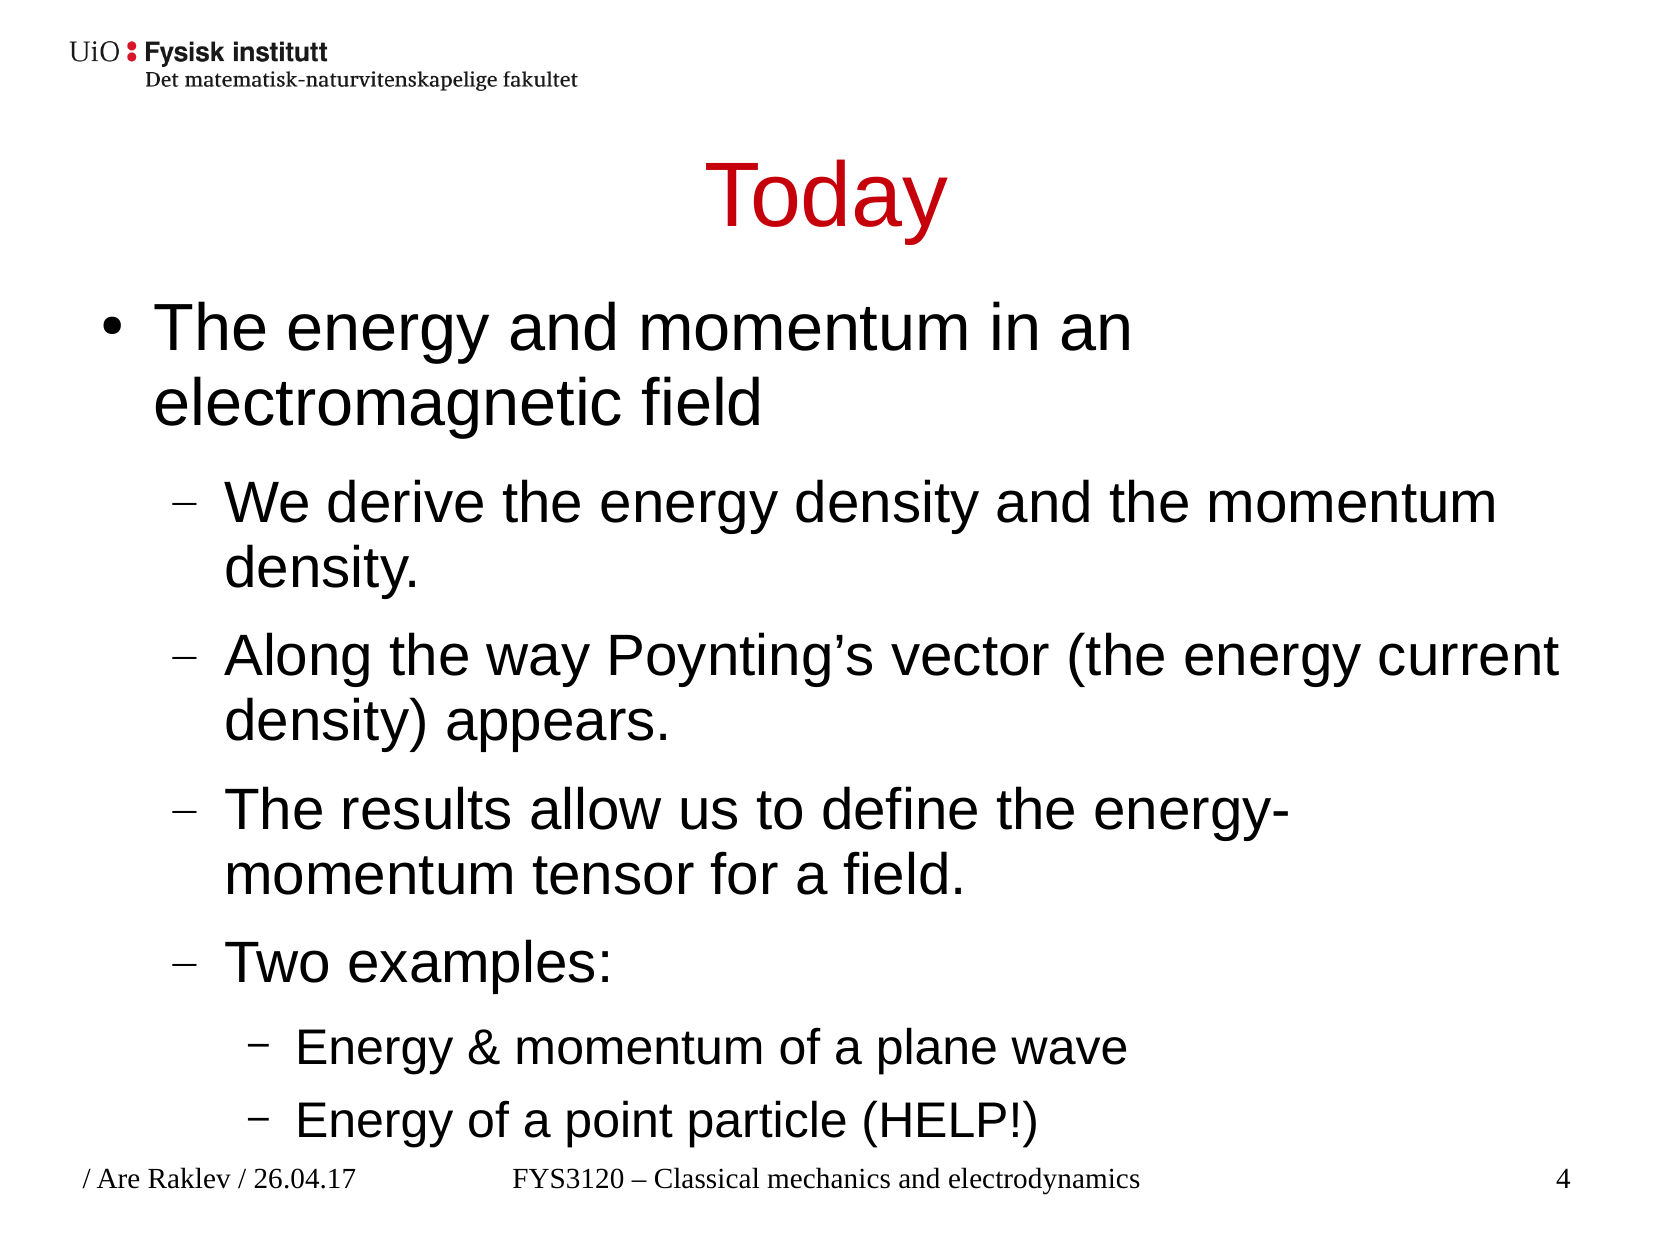

# Today
The energy and momentum in an electromagnetic field
We derive the energy density and the momentum density.
Along the way Poynting’s vector (the energy current density) appears.
The results allow us to define the energy-momentum tensor for a field.
Two examples:
Energy & momentum of a plane wave
Energy of a point particle (HELP!)
/ Are Raklev / 26.04.17
FYS3120 – Classical mechanics and electrodynamics
4